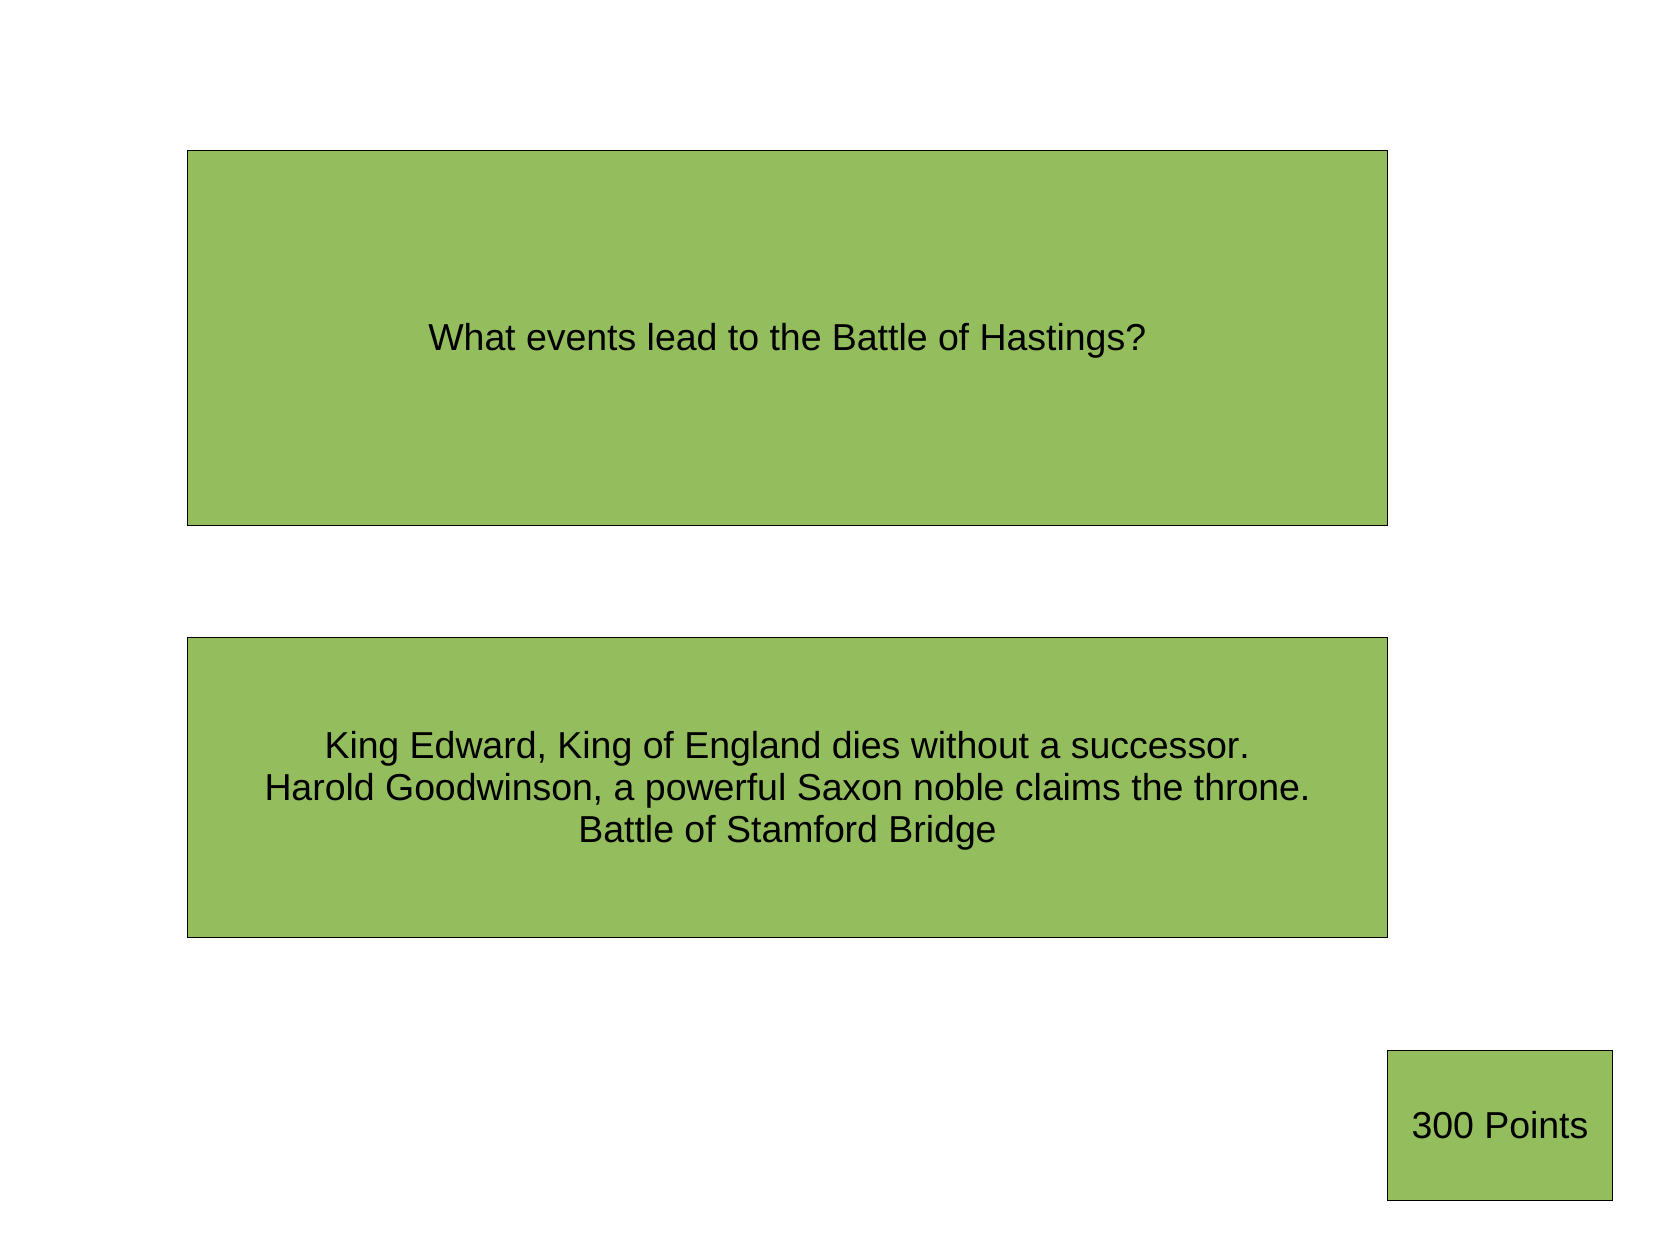

What events lead to the Battle of Hastings?
King Edward, King of England dies without a successor.
Harold Goodwinson, a powerful Saxon noble claims the throne.
Battle of Stamford Bridge
300 Points